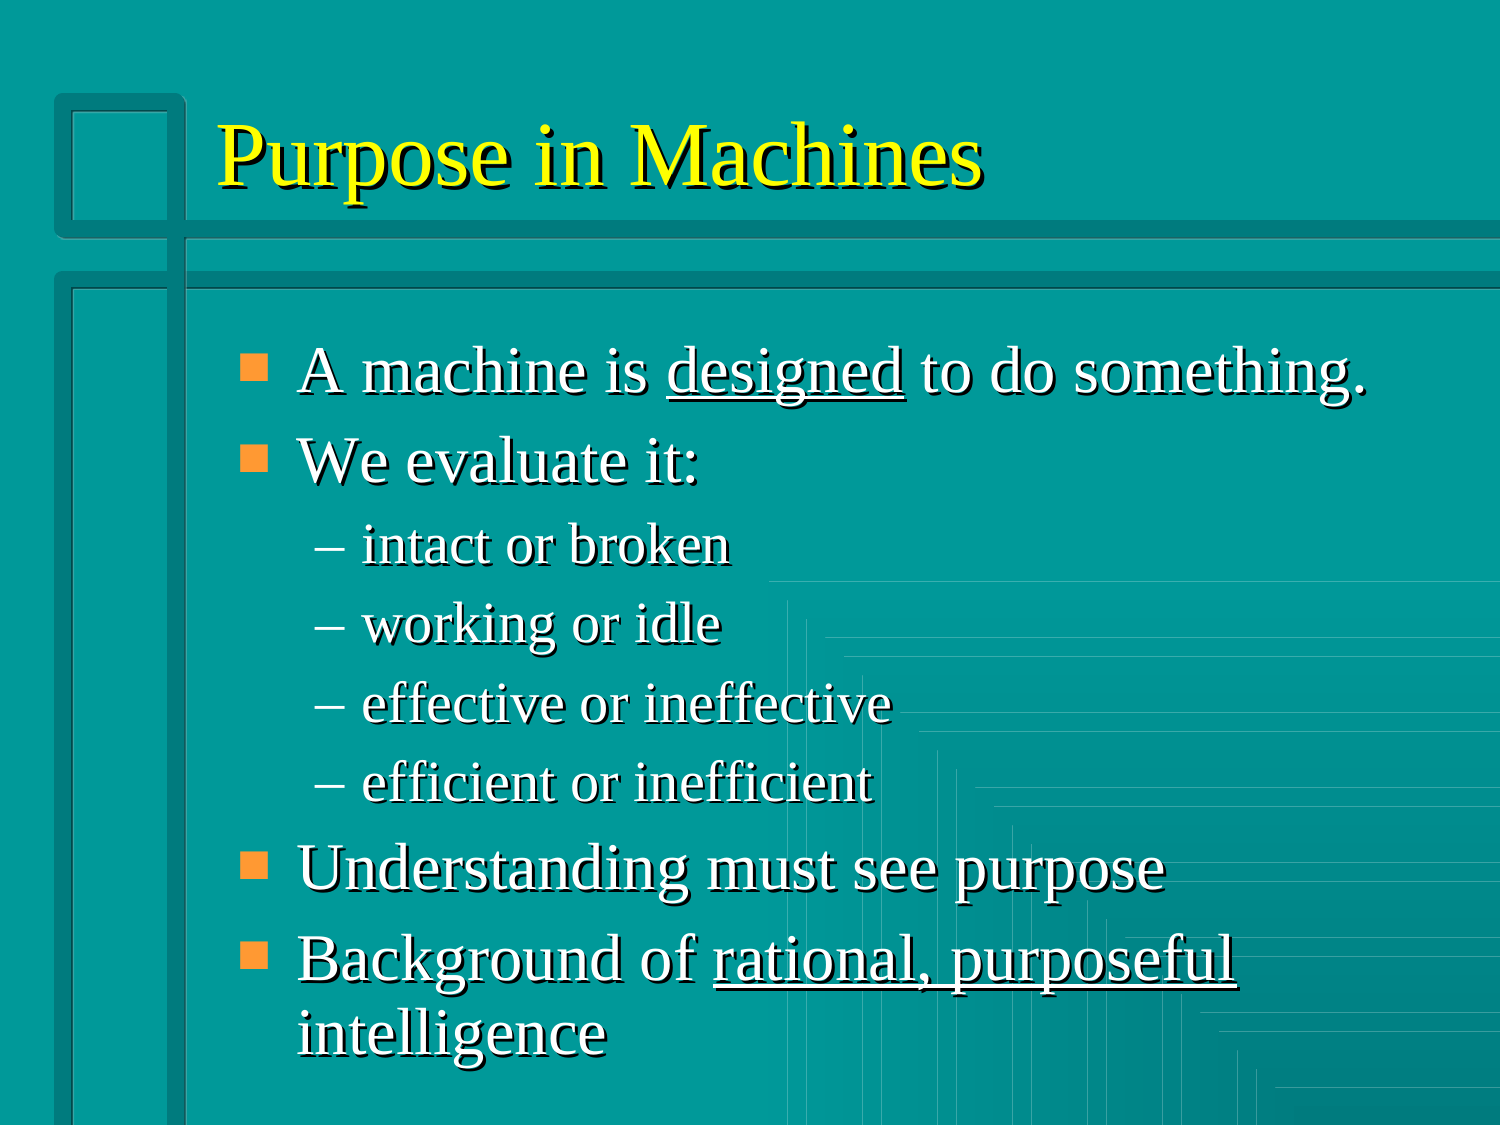

# Purpose in Machines
A machine is designed to do something.
We evaluate it:
intact or broken
working or idle
effective or ineffective
efficient or inefficient
Understanding must see purpose
Background of rational, purposeful intelligence